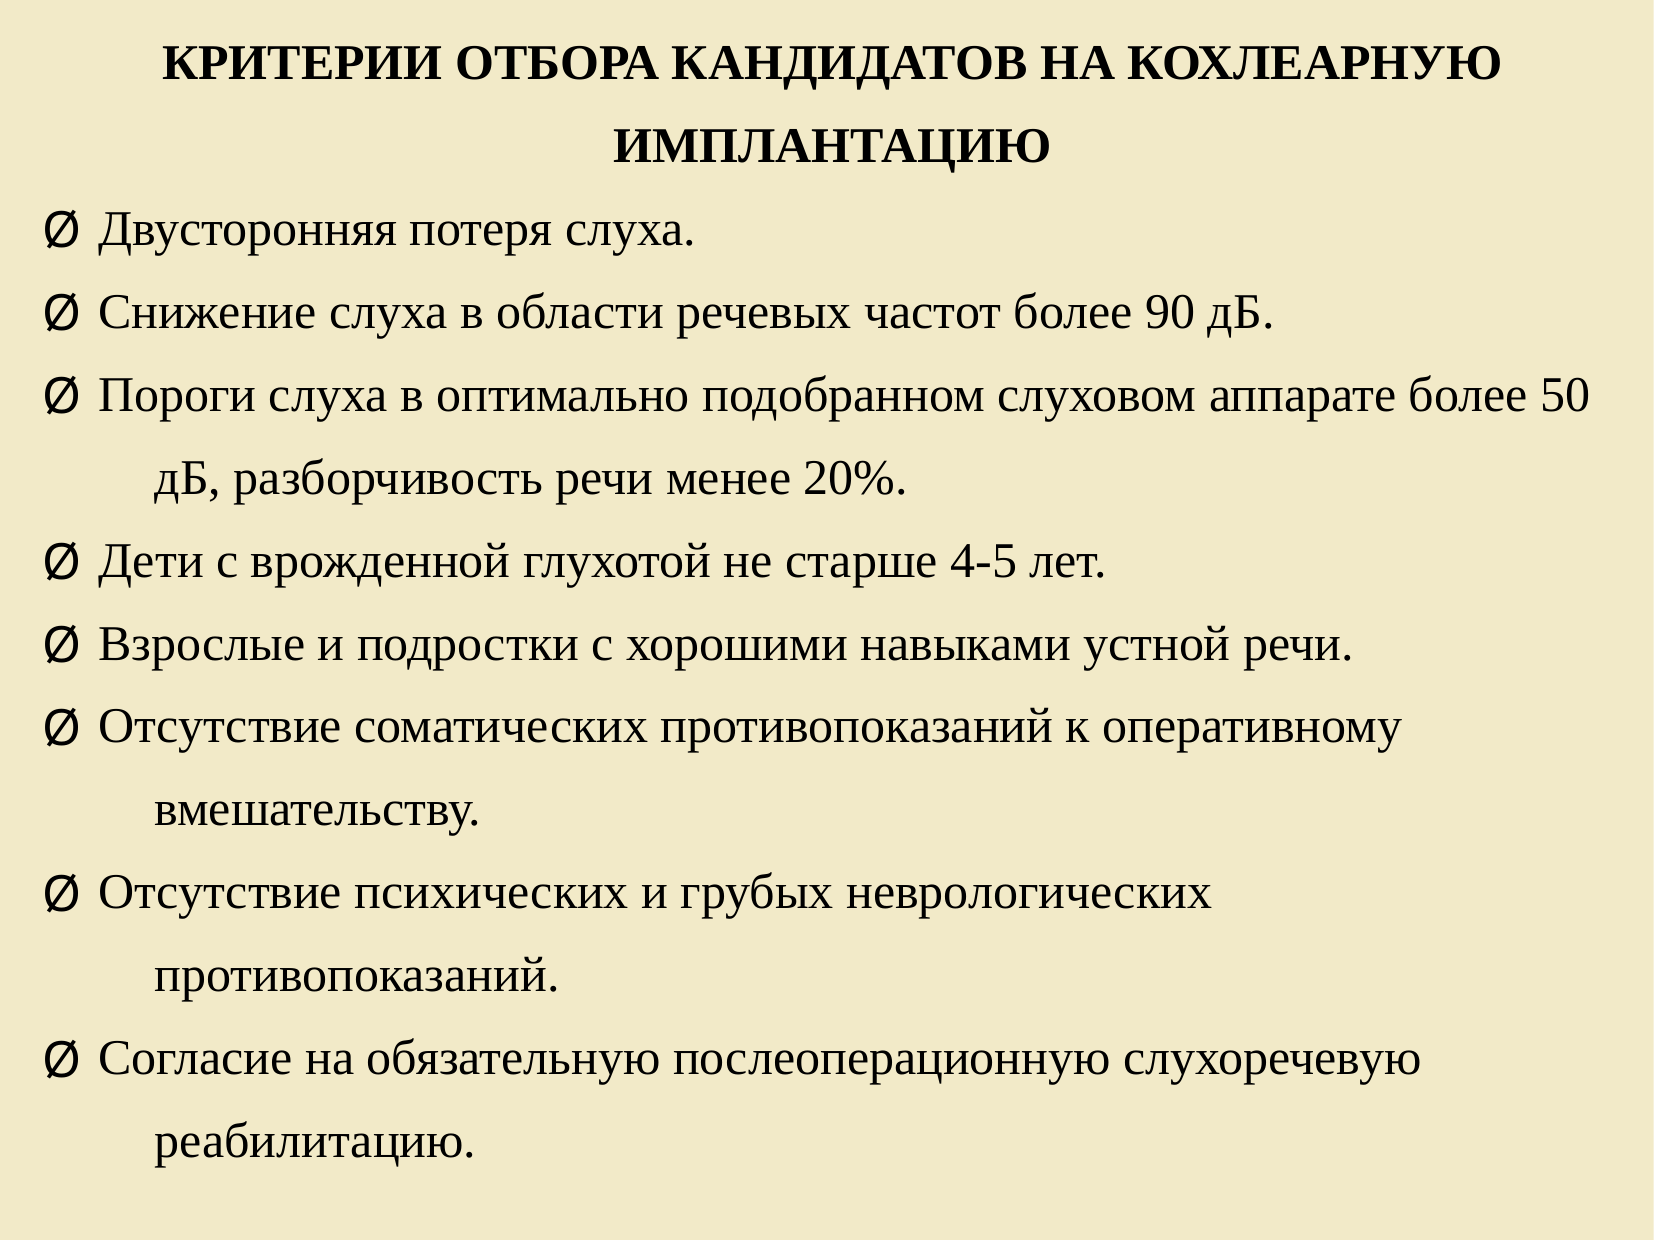

КРИТЕРИИ ОТБОРА КАНДИДАТОВ НА КОХЛЕАРНУЮ ИМПЛАНТАЦИЮ
Двусторонняя потеря слуха.
Снижение слуха в области речевых частот более 90 дБ.
Пороги слуха в оптимально подобранном слуховом аппарате более 50 дБ, разборчивость речи менее 20%.
Дети с врожденной глухотой не старше 4-5 лет.
Взрослые и подростки с хорошими навыками устной речи.
Отсутствие соматических противопоказаний к оперативному вмешательству.
Отсутствие психических и грубых неврологических противопоказаний.
Согласие на обязательную послеоперационную слухоречевую реабилитацию.